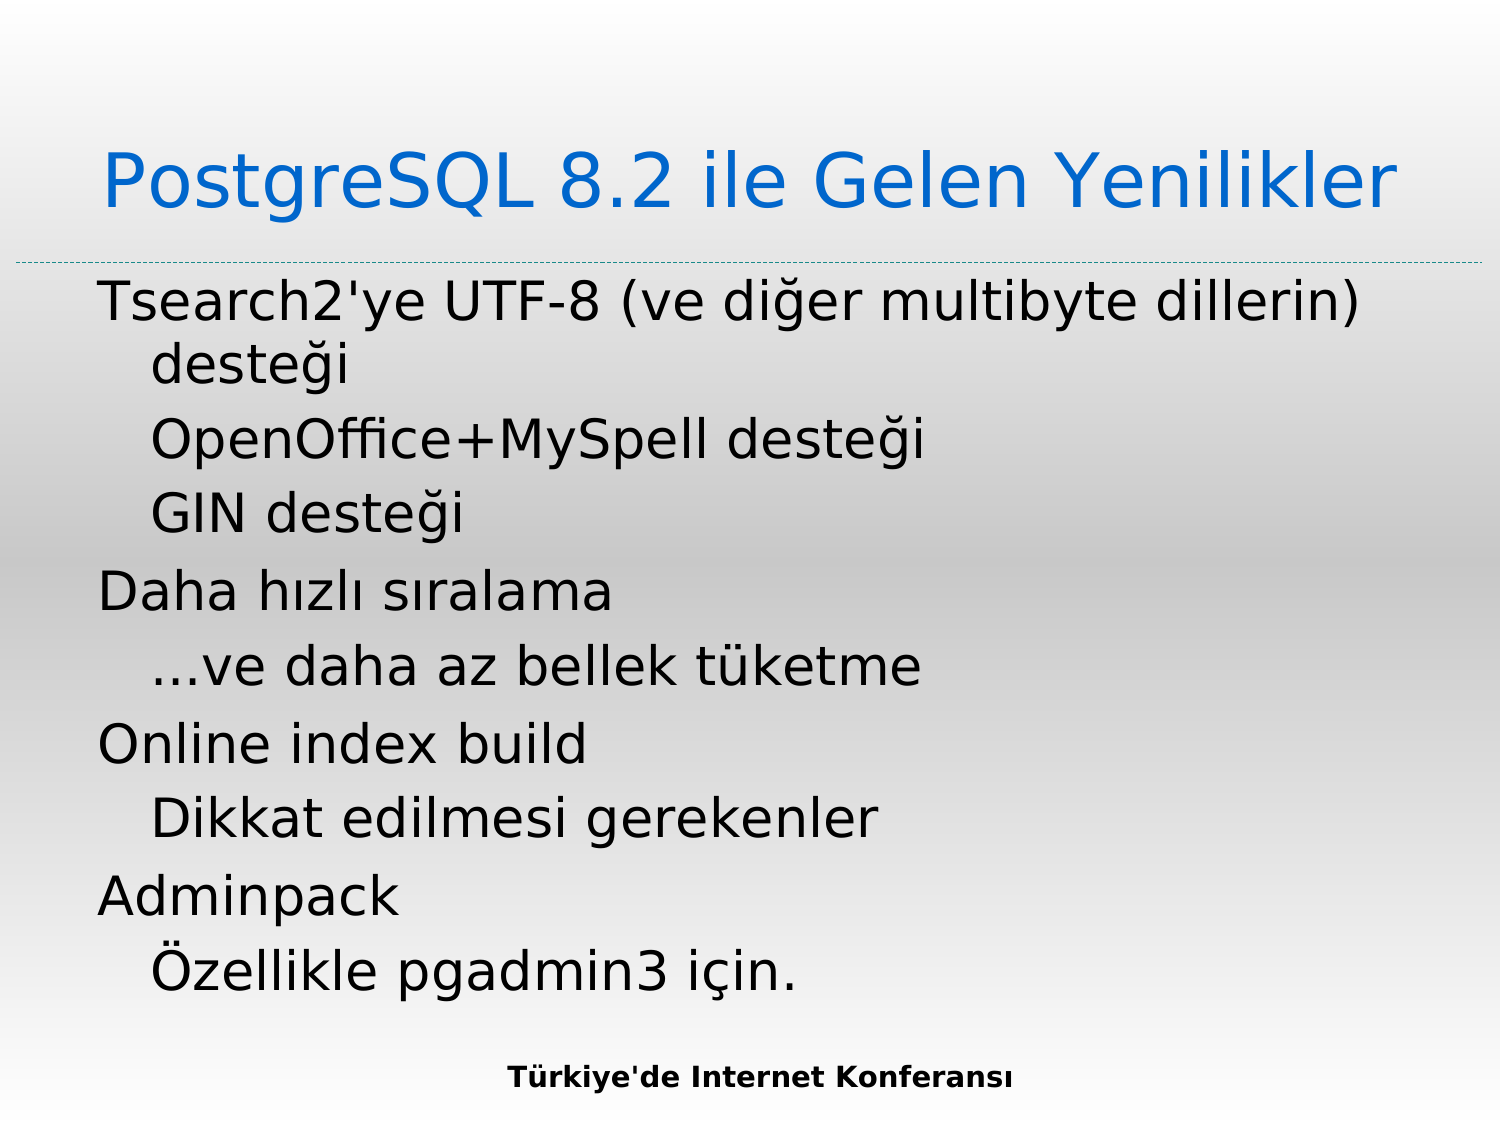

# PostgreSQL 8.2 ile Gelen Yenilikler
Tsearch2'ye UTF-8 (ve diğer multibyte dillerin) desteği
OpenOffice+MySpell desteği
GIN desteği
Daha hızlı sıralama
...ve daha az bellek tüketme
Online index build
Dikkat edilmesi gerekenler
Adminpack
Özellikle pgadmin3 için.